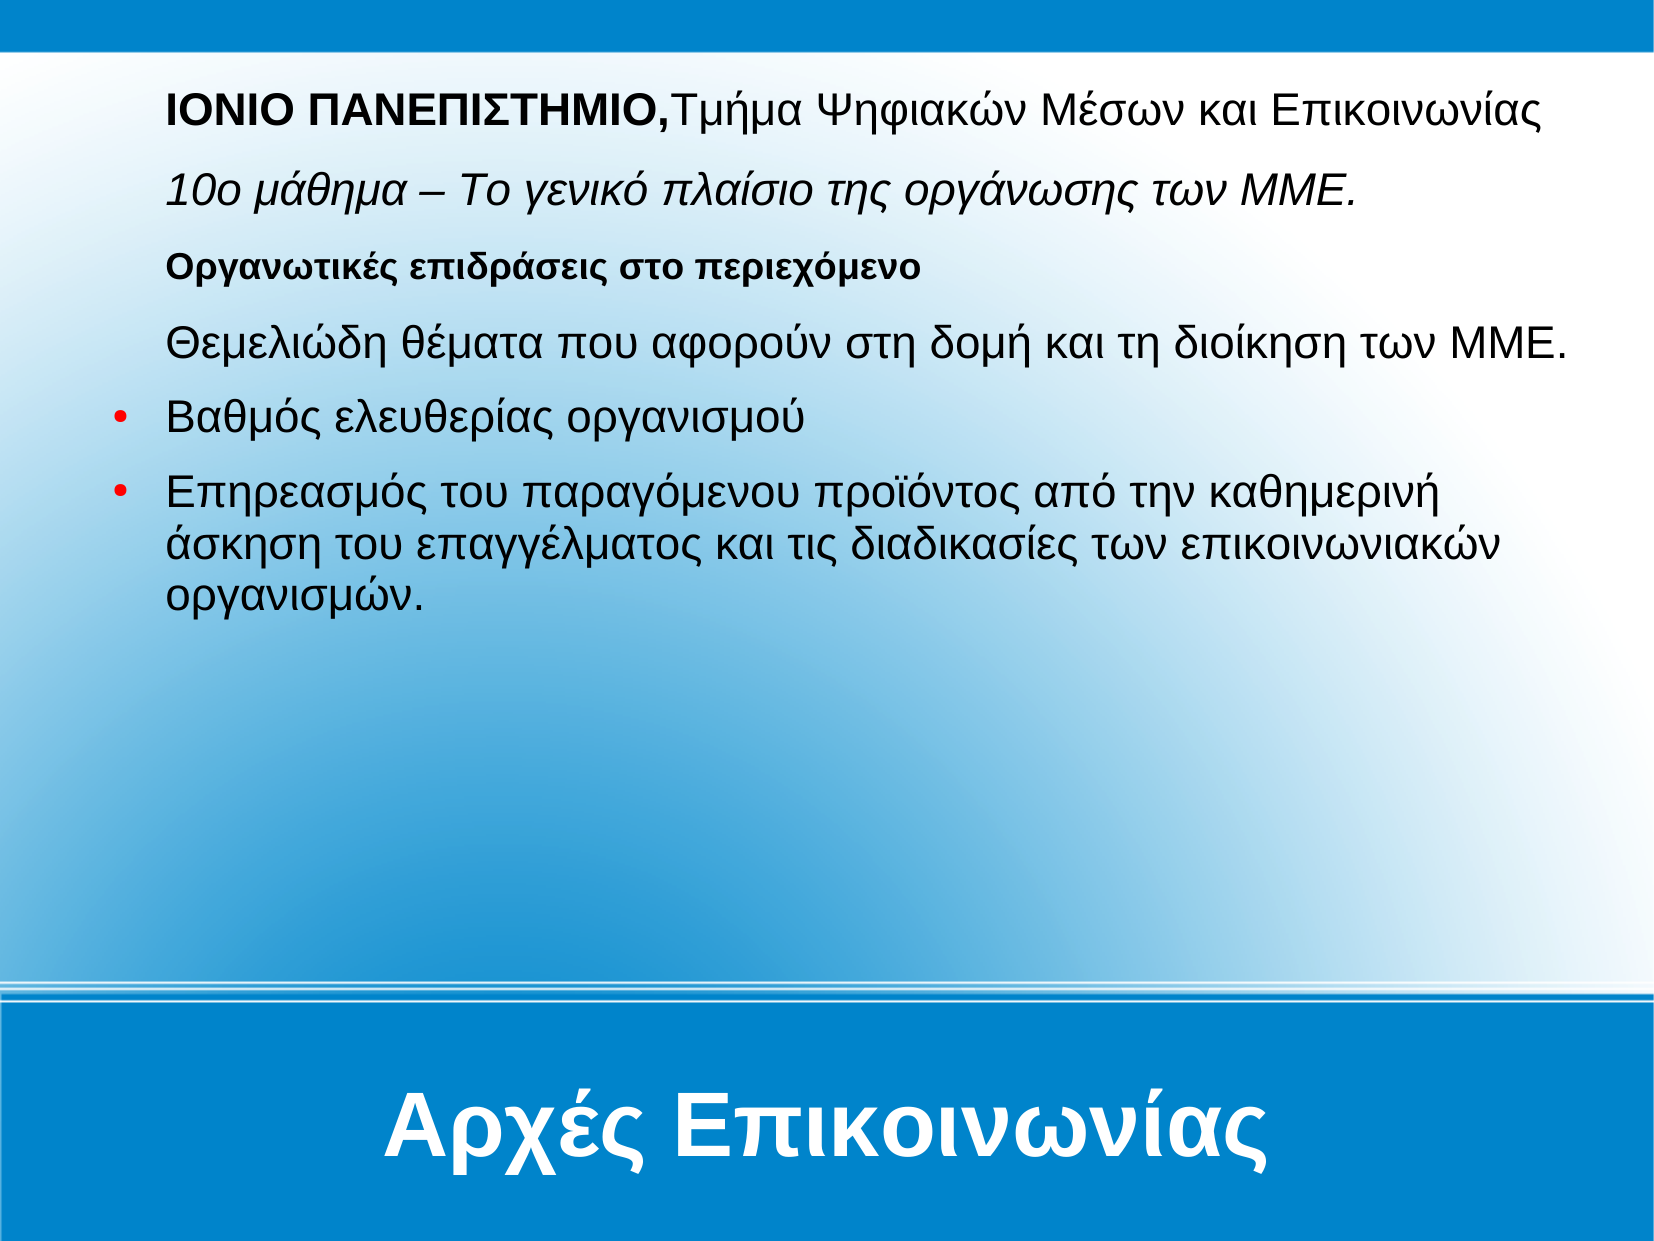

ΙΟΝΙΟ ΠΑΝΕΠΙΣΤΗΜΙΟ,Τμήμα Ψηφιακών Μέσων και Επικοινωνίας
10ο μάθημα – Το γενικό πλαίσιο της οργάνωσης των ΜΜΕ.
Οργανωτικές επιδράσεις στο περιεχόμενο
Θεμελιώδη θέματα που αφορούν στη δομή και τη διοίκηση των ΜΜΕ.
Βαθμός ελευθερίας οργανισμού
Επηρεασμός του παραγόμενου προϊόντος από την καθημερινή άσκηση του επαγγέλματος και τις διαδικασίες των επικοινωνιακών οργανισμών.
# Αρχές Επικοινωνίας